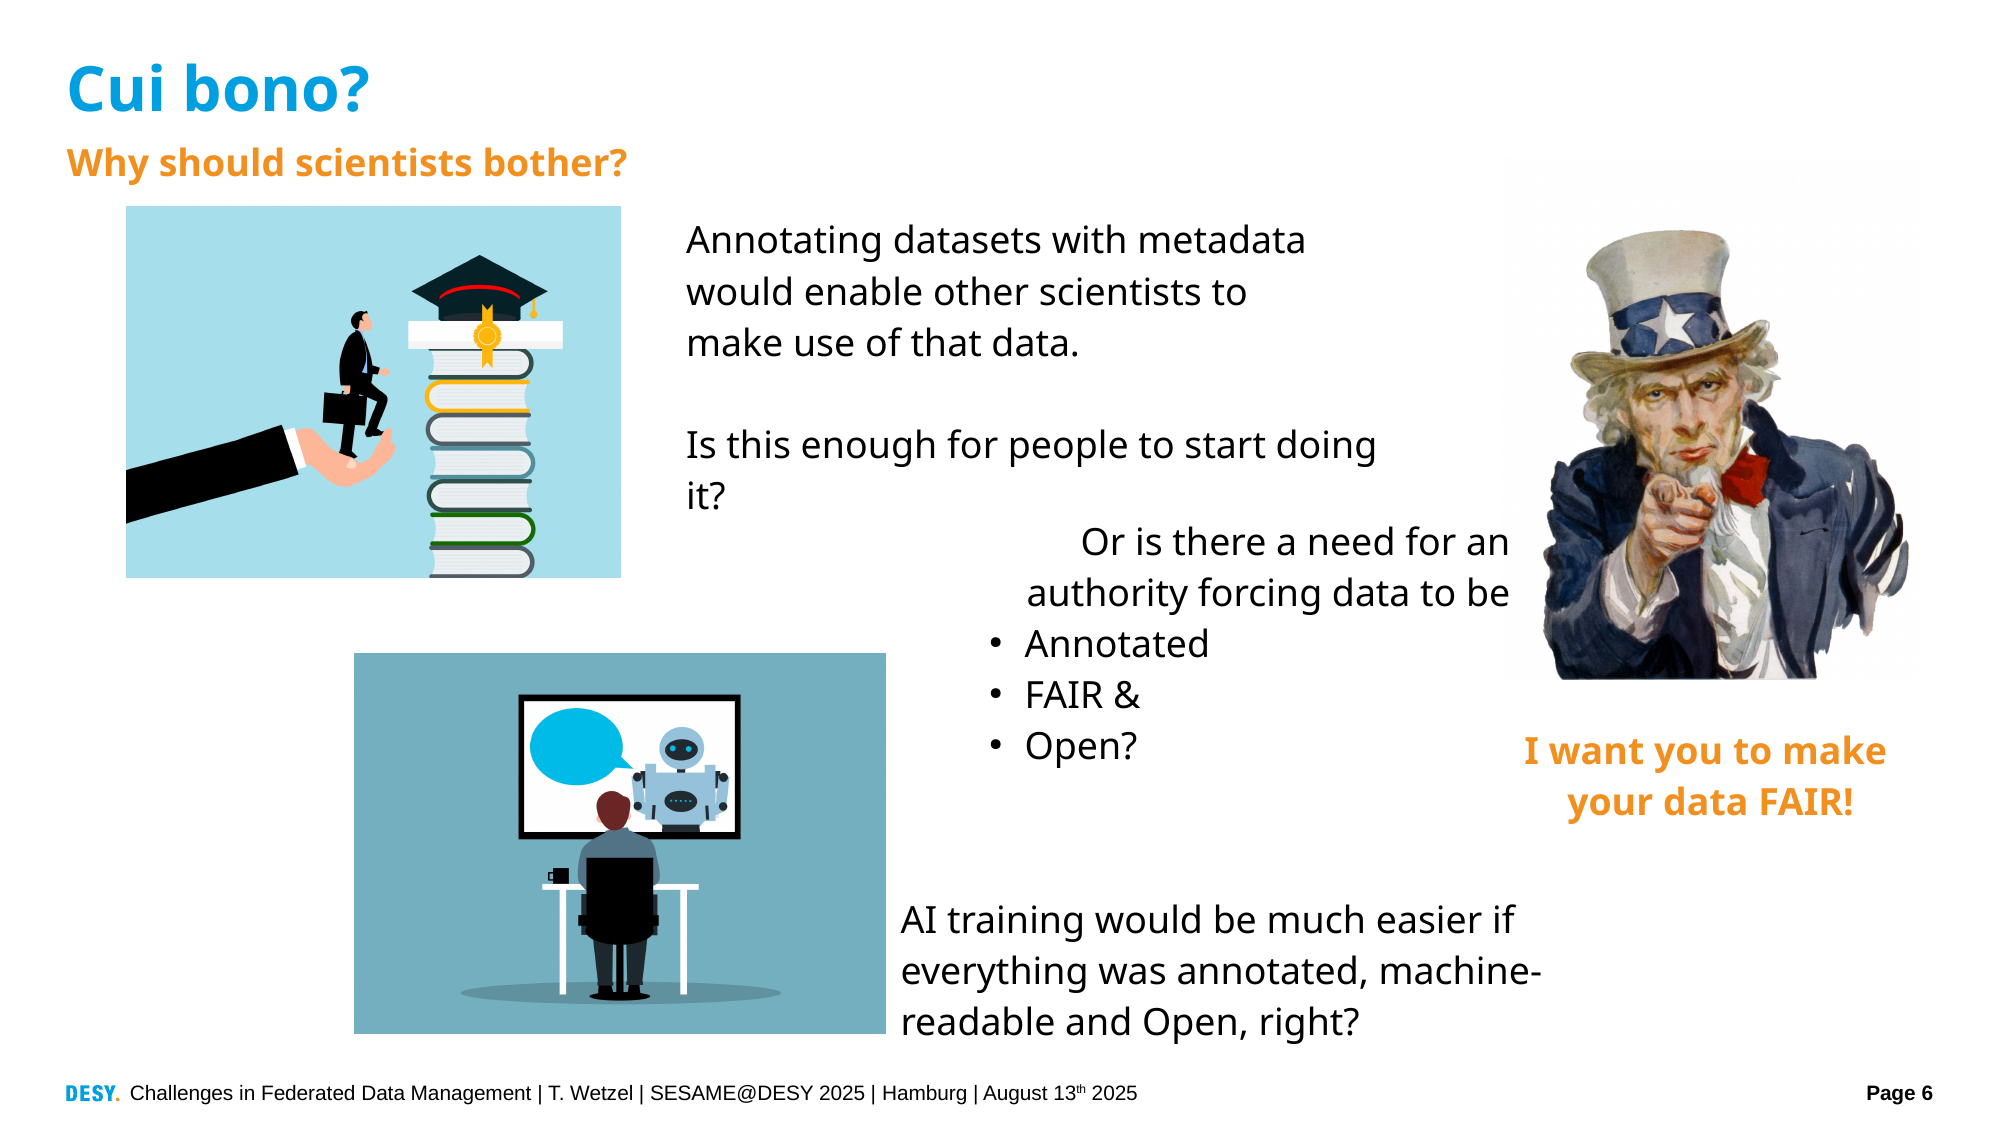

# Cui bono?
Why should scientists bother?
I want you to make
your data FAIR!
Annotating datasets with metadata
would enable other scientists to
make use of that data.
Is this enough for people to start doing it?
Or is there a need for an
authority forcing data to be
Annotated
FAIR &
Open?
AI training would be much easier if everything was annotated, machine-readable and Open, right?